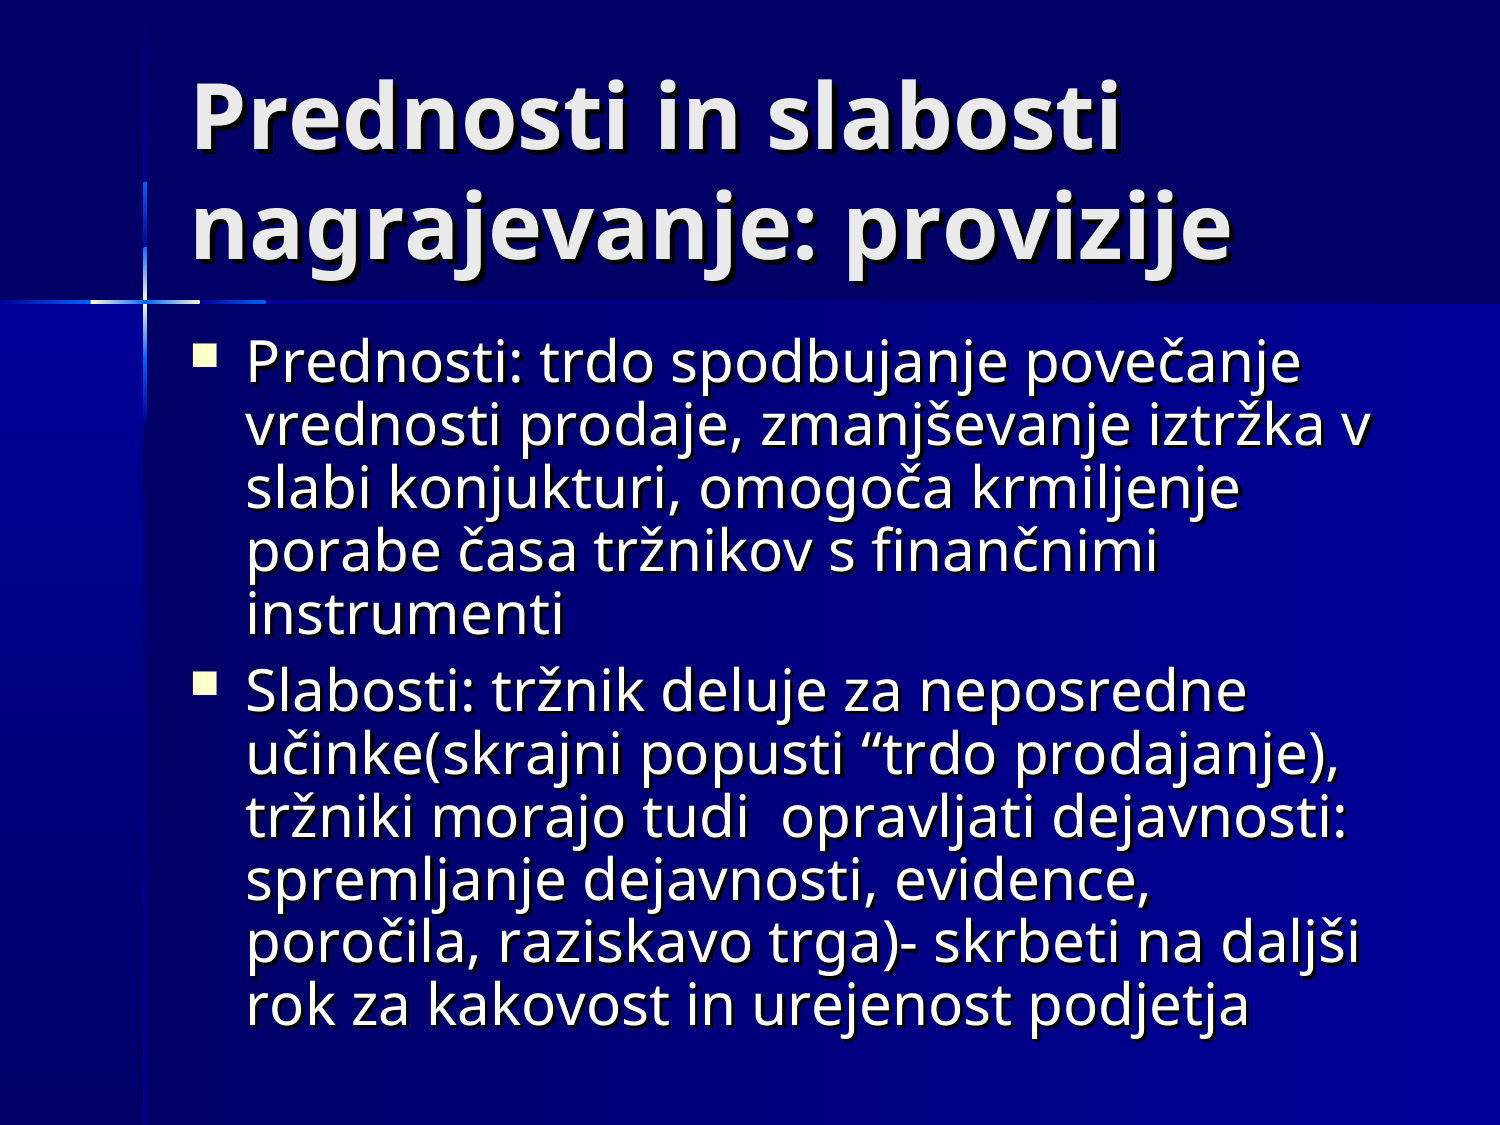

# Prednosti in slabosti nagrajevanje: provizije
Prednosti: trdo spodbujanje povečanje vrednosti prodaje, zmanjševanje iztržka v slabi konjukturi, omogoča krmiljenje porabe časa tržnikov s finančnimi instrumenti
Slabosti: tržnik deluje za neposredne učinke(skrajni popusti “trdo prodajanje), tržniki morajo tudi opravljati dejavnosti: spremljanje dejavnosti, evidence, poročila, raziskavo trga)- skrbeti na daljši rok za kakovost in urejenost podjetja